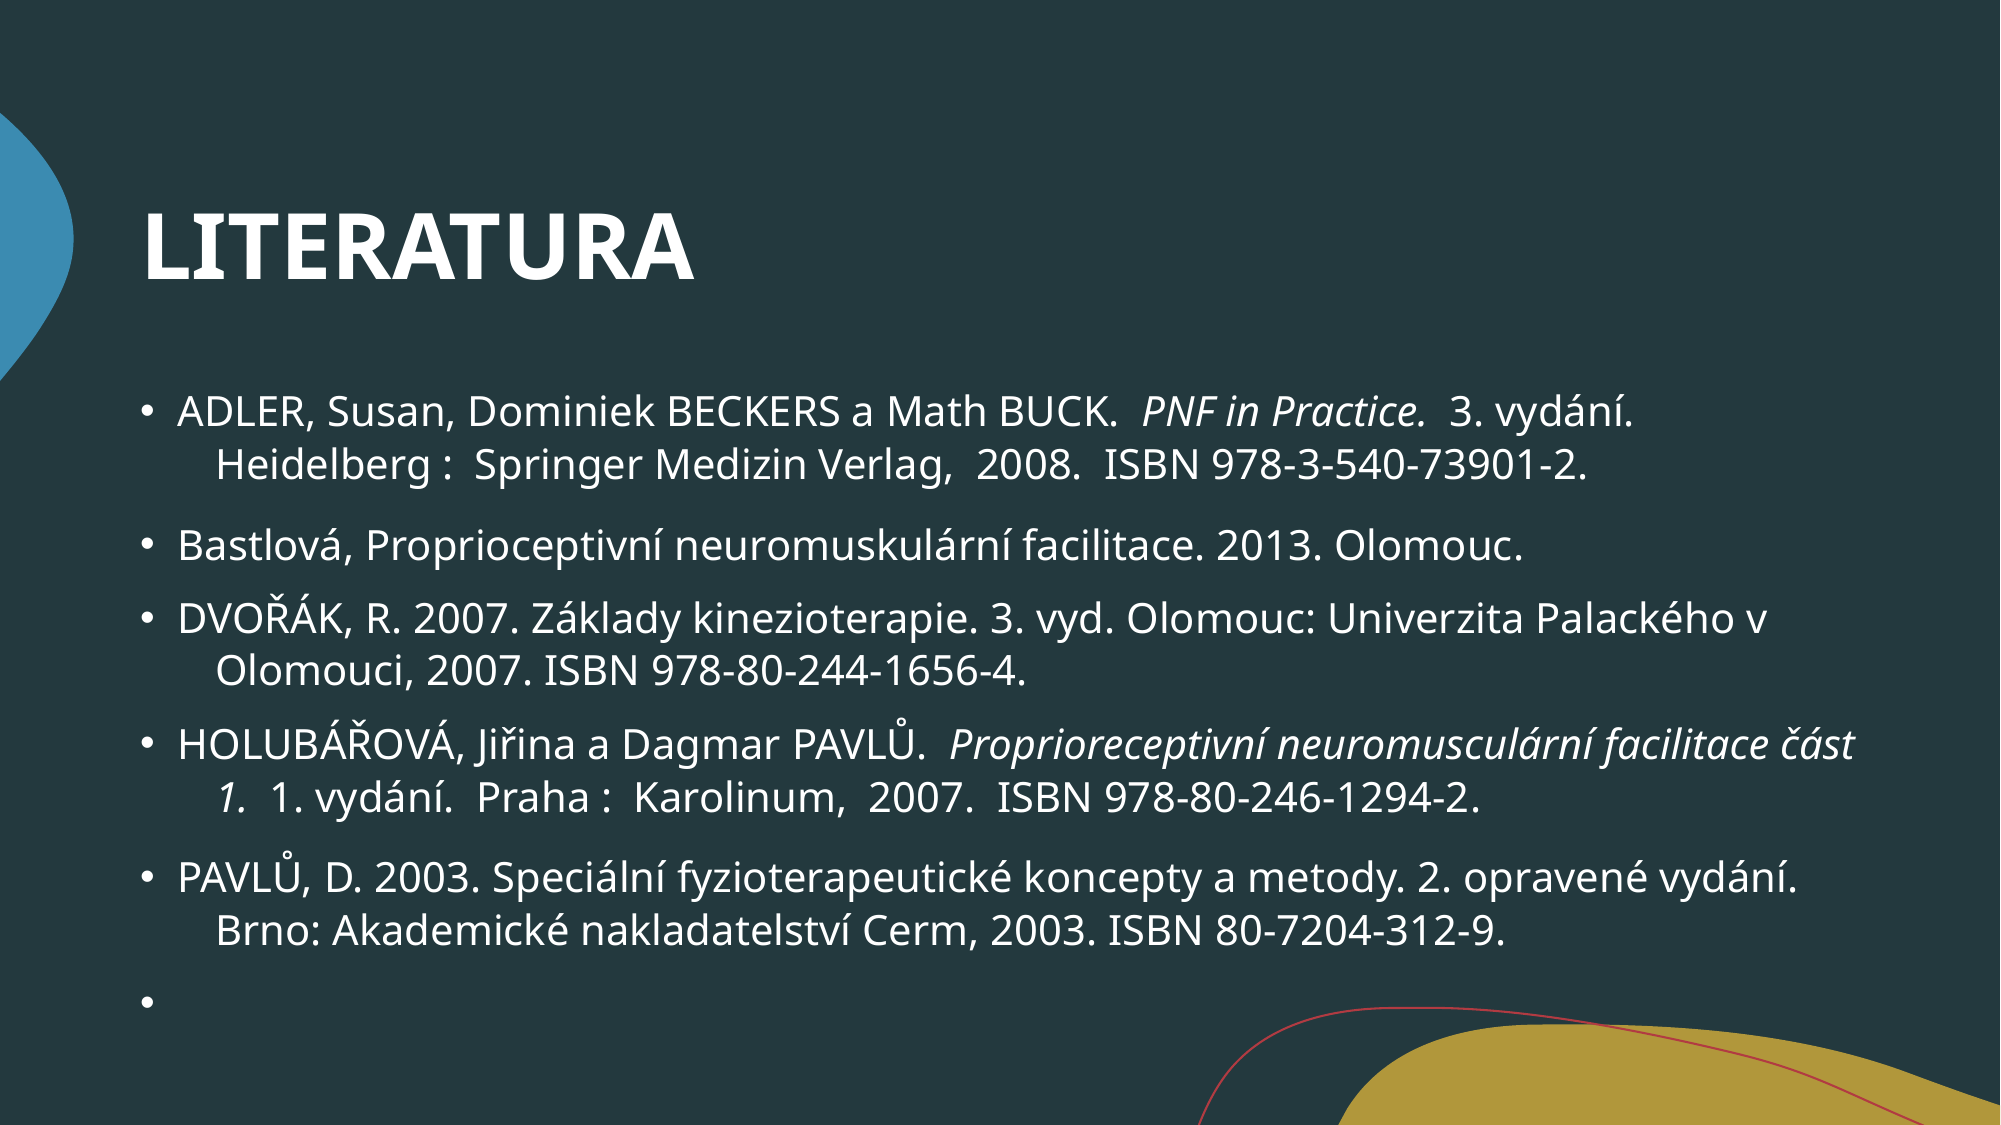

# LITERATURA
ADLER, Susan, Dominiek BECKERS a Math BUCK. PNF in Practice. 3. vydání. Heidelberg : Springer Medizin Verlag, 2008. ISBN 978-3-540-73901-2.
Bastlová, Proprioceptivní neuromuskulární facilitace. 2013. Olomouc.
DVOŘÁK, R. 2007. Základy kinezioterapie. 3. vyd. Olomouc: Univerzita Palackého v Olomouci, 2007. ISBN 978-80-244-1656-4.
HOLUBÁŘOVÁ, Jiřina a Dagmar PAVLŮ. Proprioreceptivní neuromusculární facilitace část 1. 1. vydání. Praha : Karolinum, 2007. ISBN 978-80-246-1294-2.
PAVLŮ, D. 2003. Speciální fyzioterapeutické koncepty a metody. 2. opravené vydání. Brno: Akademické nakladatelství Cerm, 2003. ISBN 80-7204-312-9.